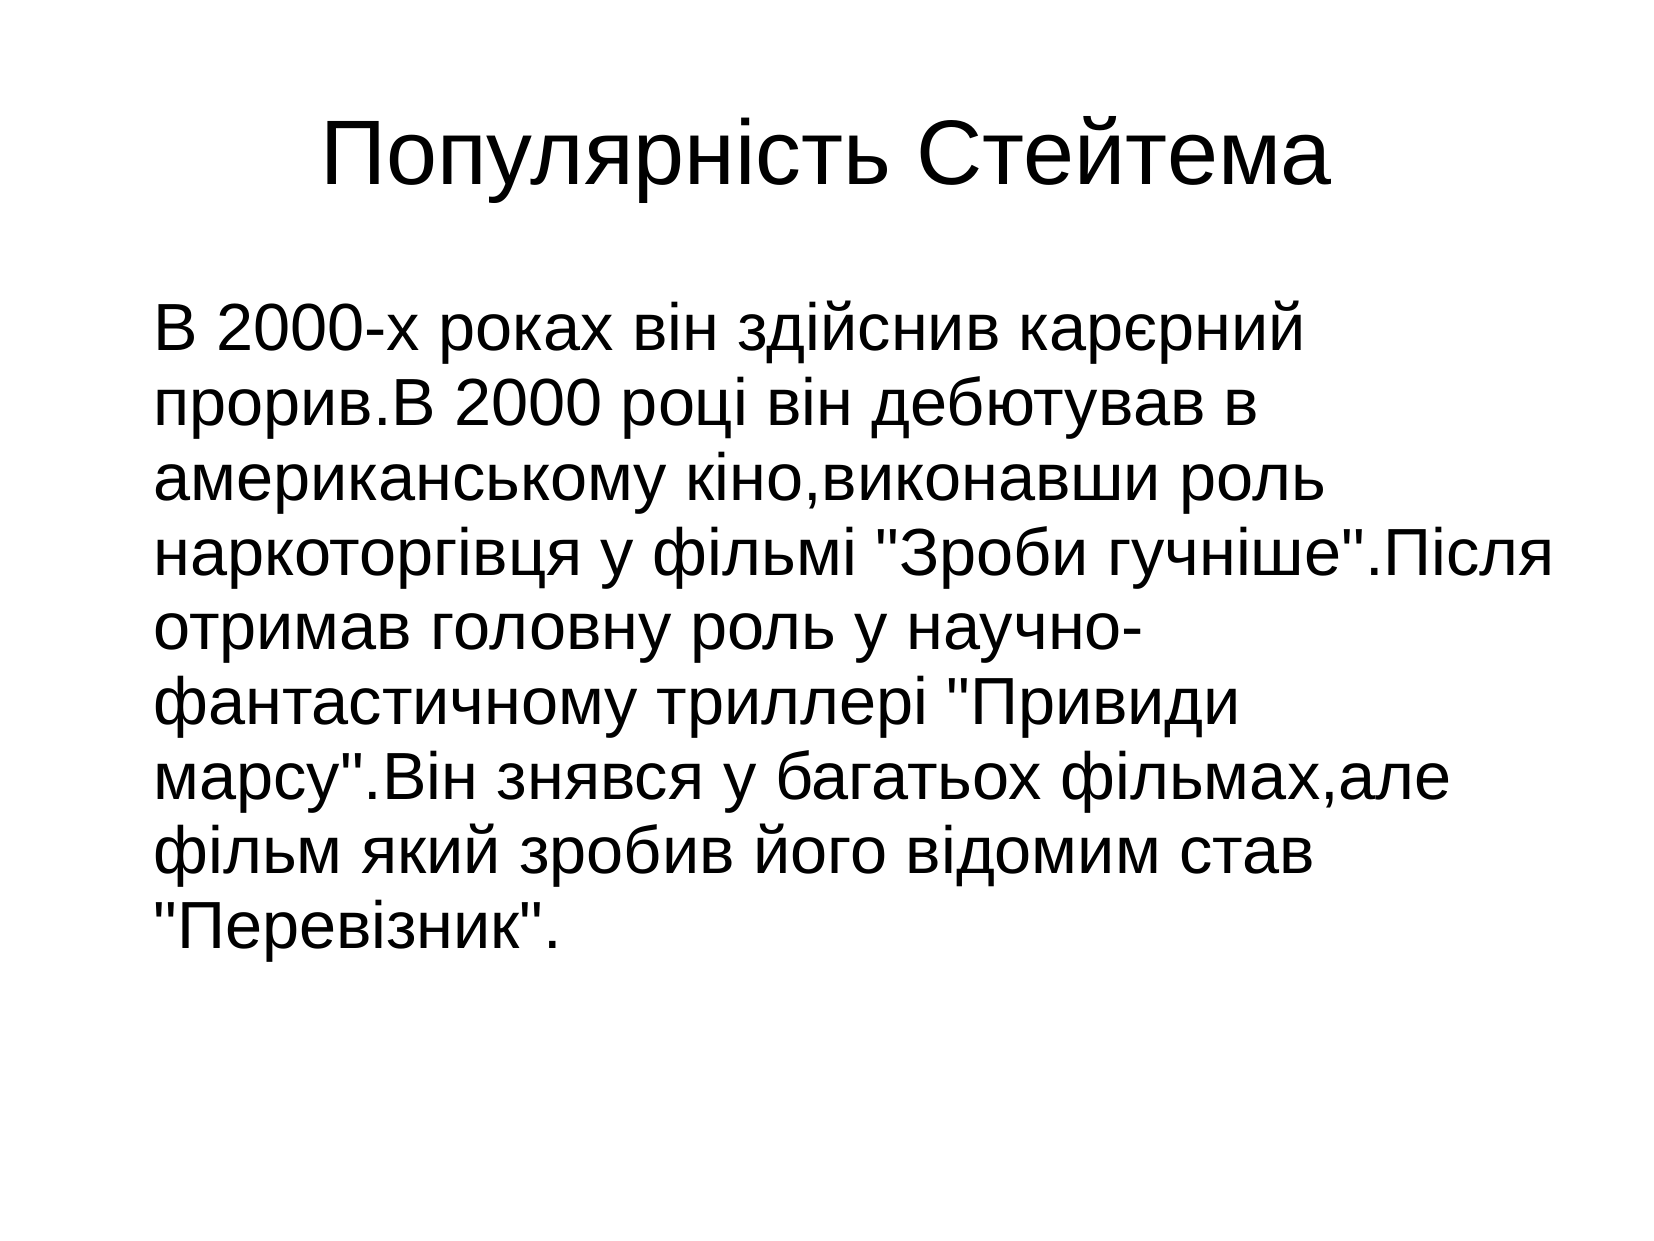

# Популярність Стейтема
В 2000-х роках він здійснив карєрний прорив.В 2000 році він дебютував в американському кіно,виконавши роль наркоторгівця у фільмі "Зроби гучніше".Після отримав головну роль у научно-фантастичному триллері "Привиди марсу".Він знявся у багатьох фільмах,але фільм який зробив його відомим став "Перевізник".